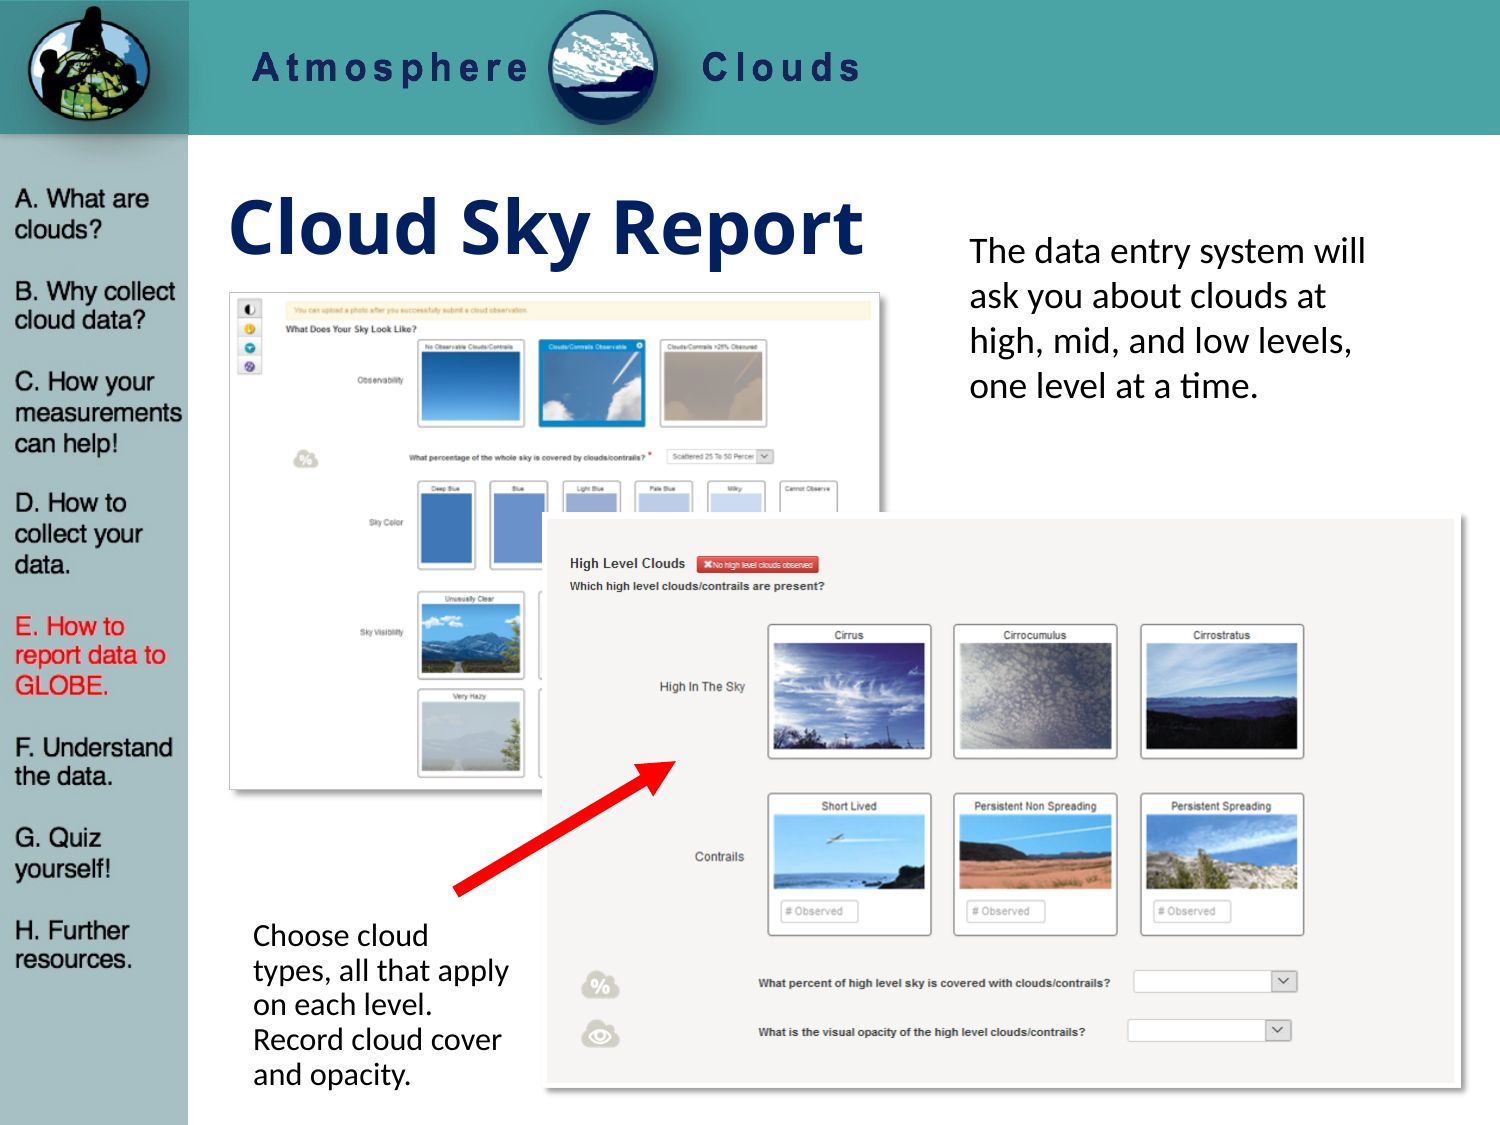

# Cloud Sky Report
The data entry system will ask you about clouds at high, mid, and low levels, one level at a time.
Choose cloud types, all that apply on each level. Record cloud cover and opacity.